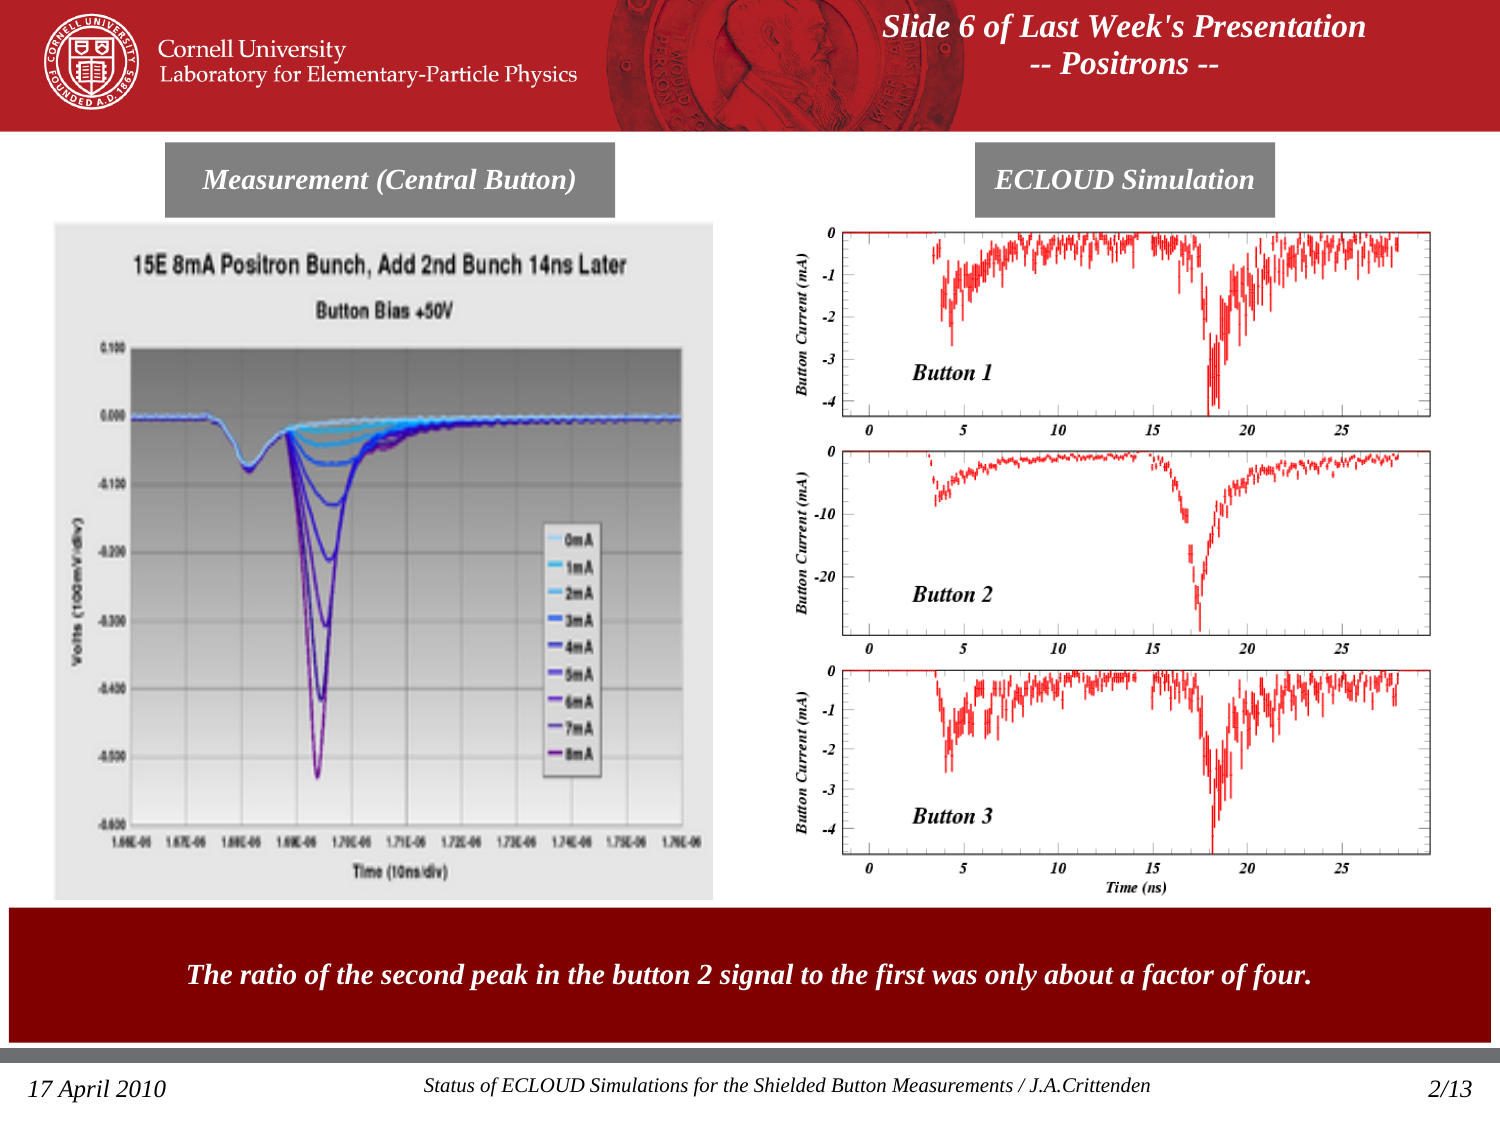

Slide 6 of Last Week's Presentation
-- Positrons --
Measurement (Central Button)
ECLOUD Simulation
The ratio of the second peak in the button 2 signal to the first was only about a factor of four.